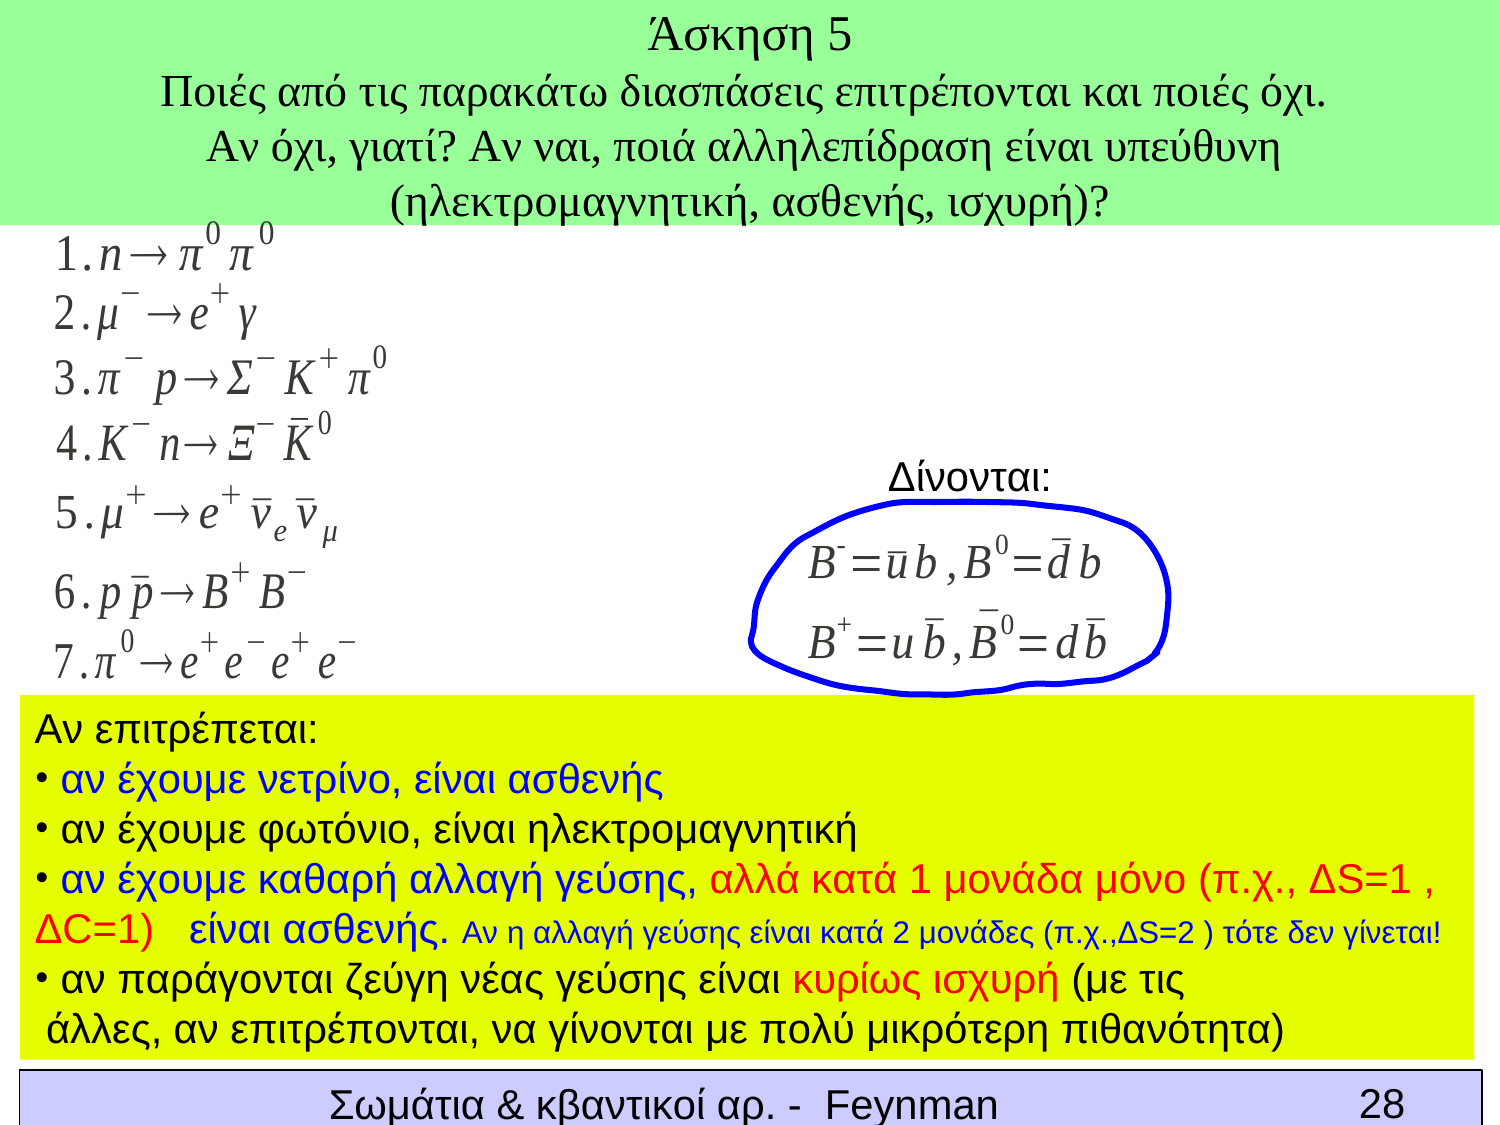

#
Άσκηση 5
Ποιές από τις παρακάτω διασπάσεις επιτρέπονται και ποιές όχι.
Αν όχι, γιατί? Αν ναι, ποιά αλληλεπίδραση είναι υπεύθυνη
(ηλεκτρομαγνητική, ασθενής, ισχυρή)?
Δίνονται:
Αν επιτρέπεται:
 αν έχουμε νετρίνο, είναι ασθενής
 αν έχουμε φωτόνιο, είναι ηλεκτρομαγνητική
 αν έχουμε καθαρή αλλαγή γεύσης, αλλά κατά 1 μονάδα μόνο (π.χ., ΔS=1 , ΔC=1) είναι ασθενής. Αν η αλλαγή γεύσης είναι κατά 2 μονάδες (π.χ.,ΔS=2 ) τότε δεν γίνεται!
 αν παράγονται ζεύγη νέας γεύσης είναι κυρίως ισχυρή (με τις
 άλλες, αν επιτρέπονται, να γίνονται με πολύ μικρότερη πιθανότητα)
28
Σωμάτια & κβαντικοί αρ. - Feynman